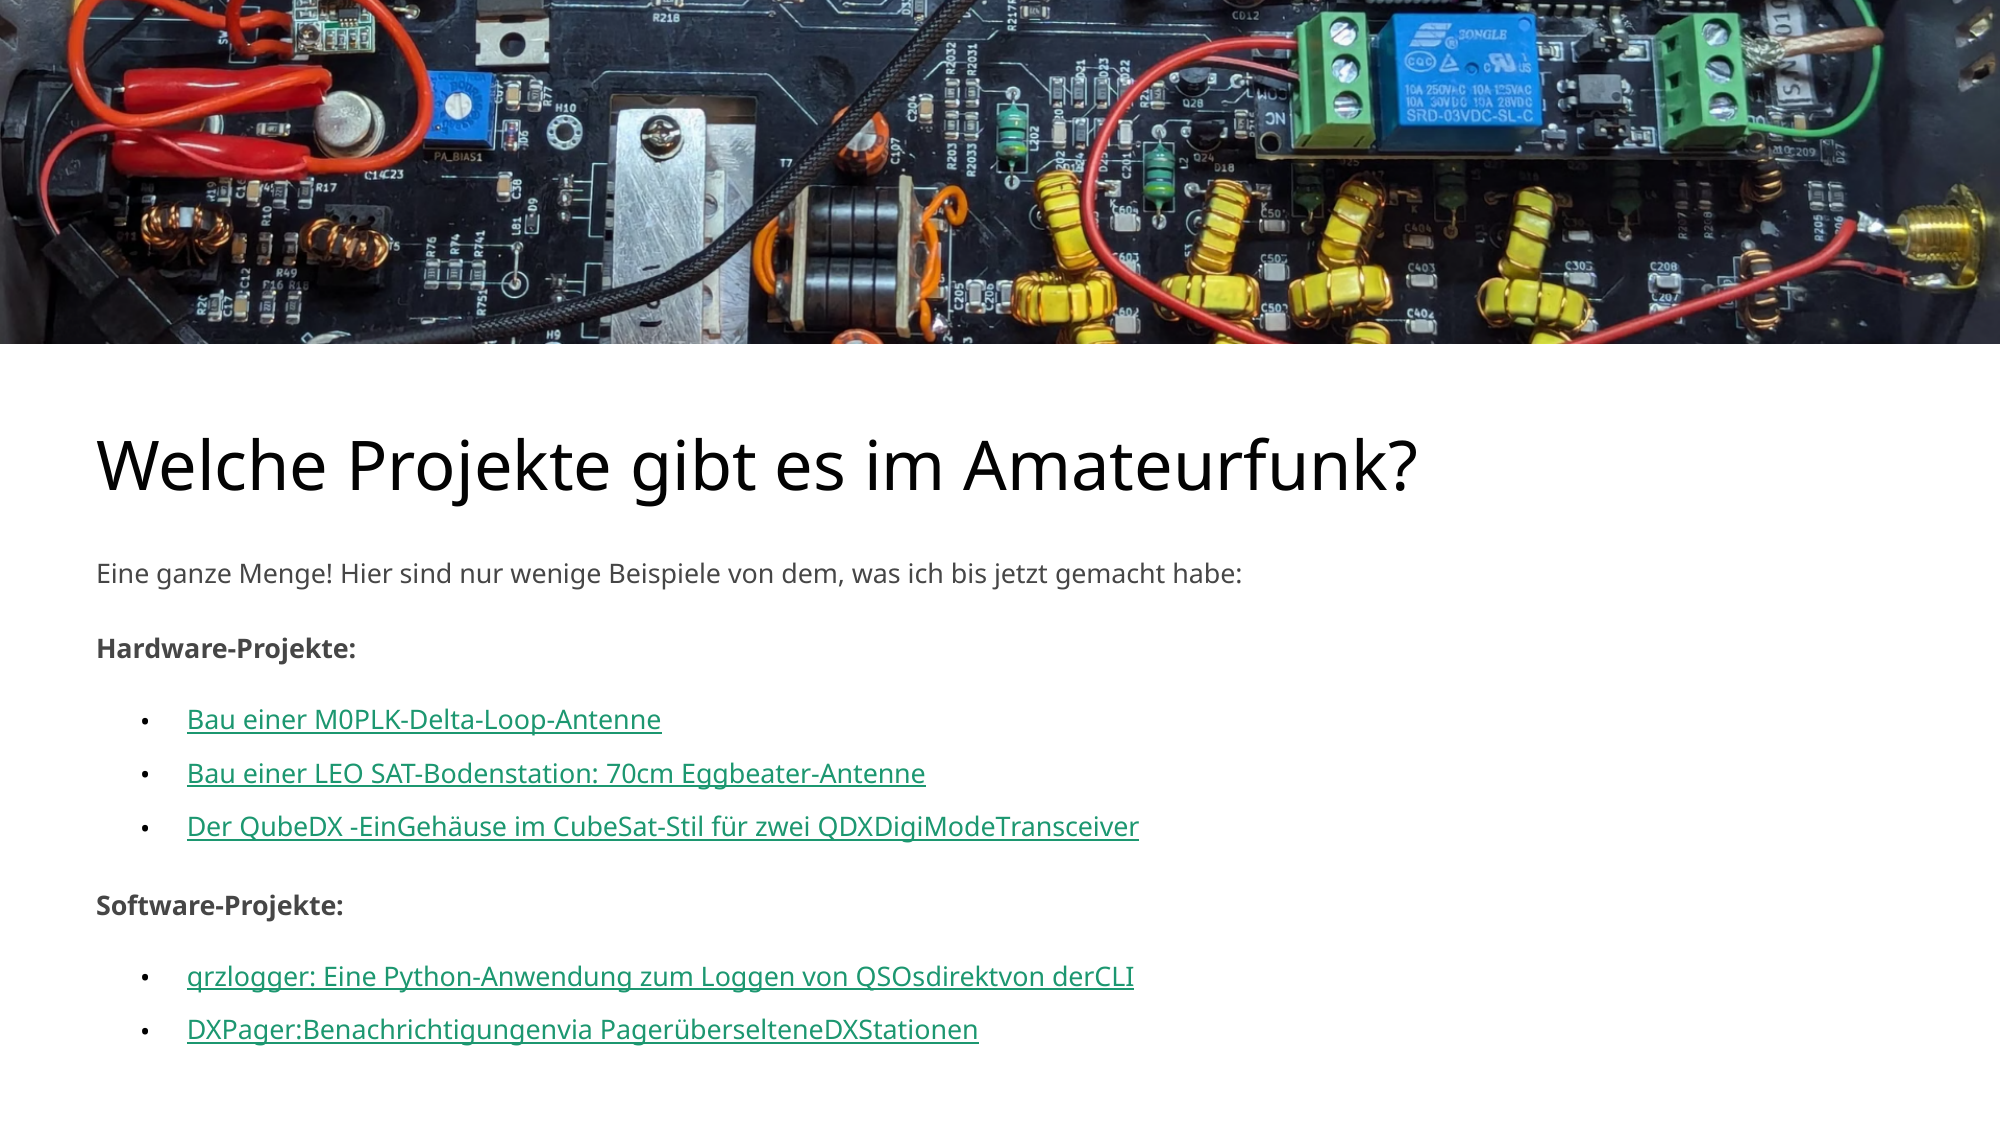

Welche Projekte gibt es im Amateurfunk?
Eine ganze Menge! Hier sind nur wenige Beispiele von dem, was ich bis jetzt gemacht habe:
Hardware-Projekte:
Bau einer M0PLK-Delta-Loop-Antenne
Bau einer LEO SAT-Bodenstation: 70cm Eggbeater-Antenne
Der QubeDX -EinGehäuse im CubeSat-Stil für zwei QDXDigiModeTransceiver
Software-Projekte:
qrzlogger: Eine Python-Anwendung zum Loggen von QSOsdirektvon derCLI
DXPager:Benachrichtigungenvia PagerüberselteneDXStationen